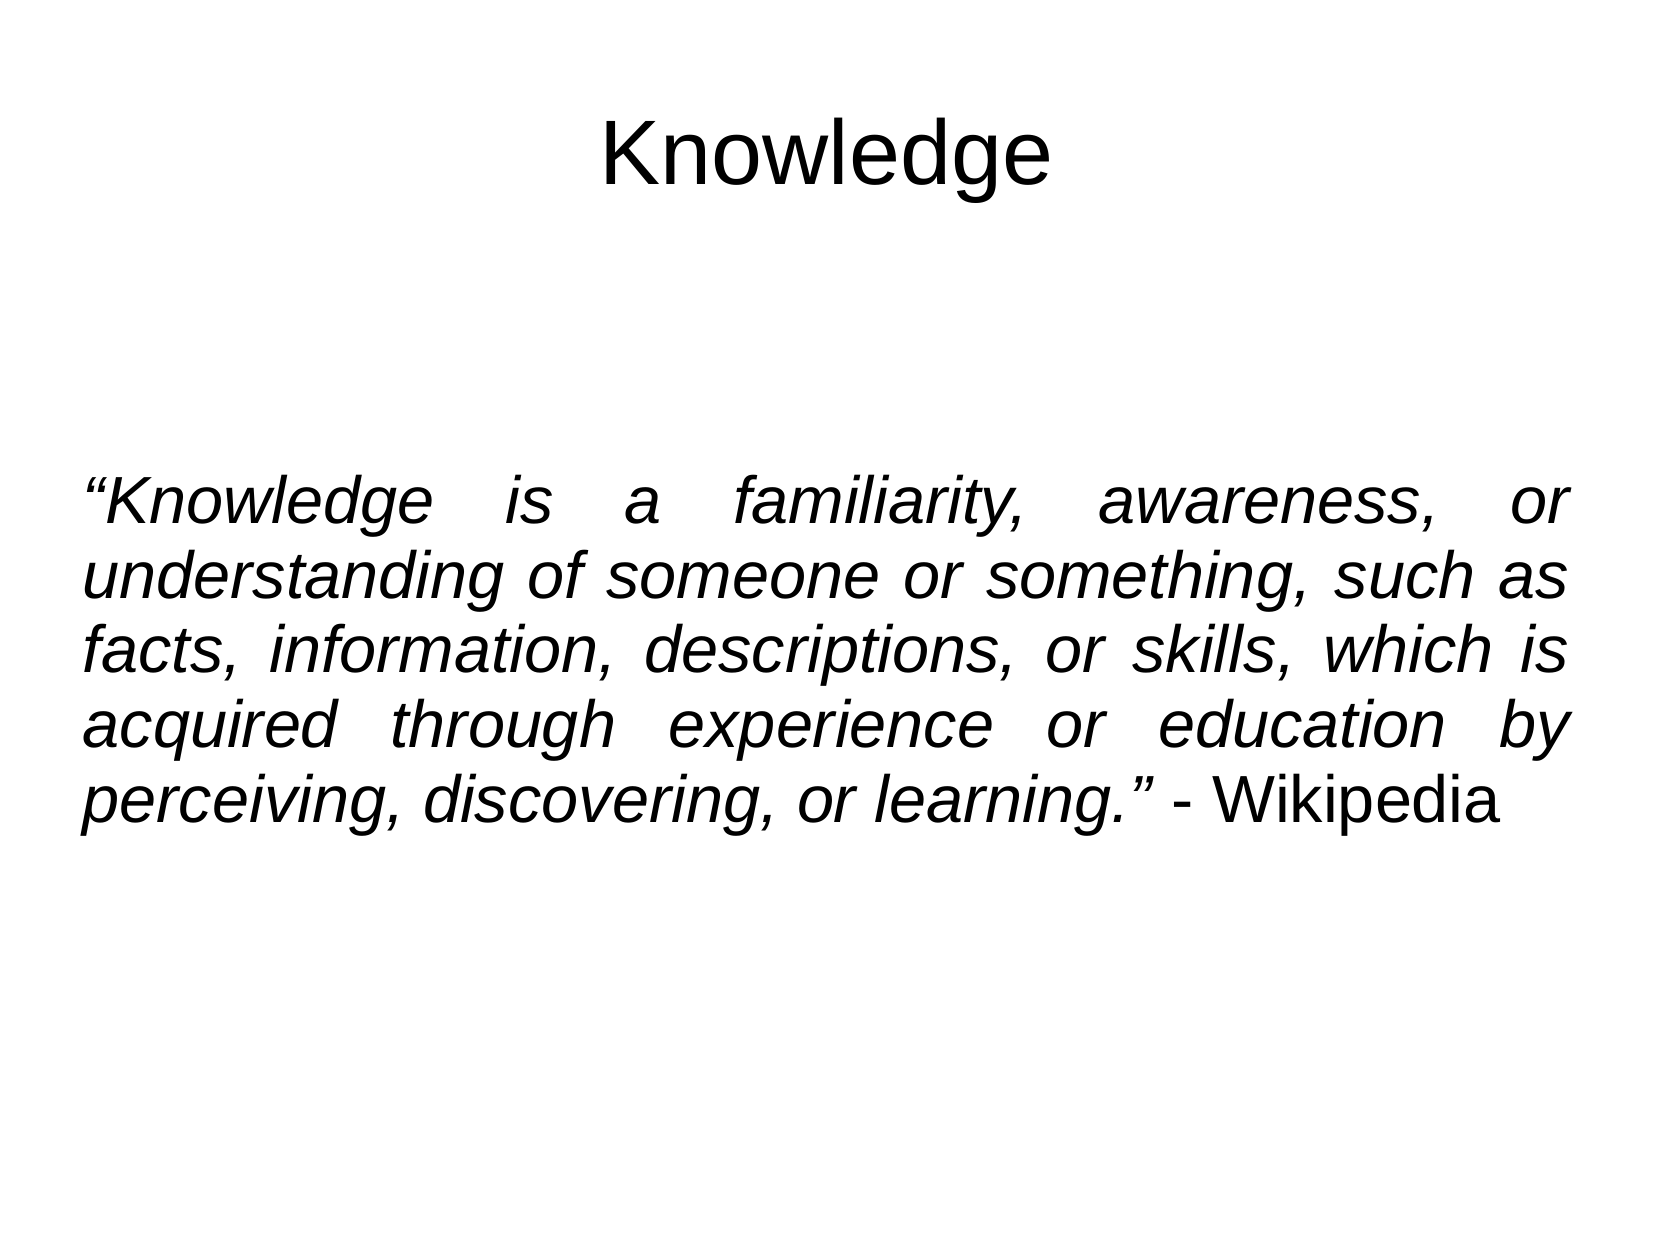

# Knowledge
“Knowledge is a familiarity, awareness, or understanding of someone or something, such as facts, information, descriptions, or skills, which is acquired through experience or education by perceiving, discovering, or learning.” - Wikipedia